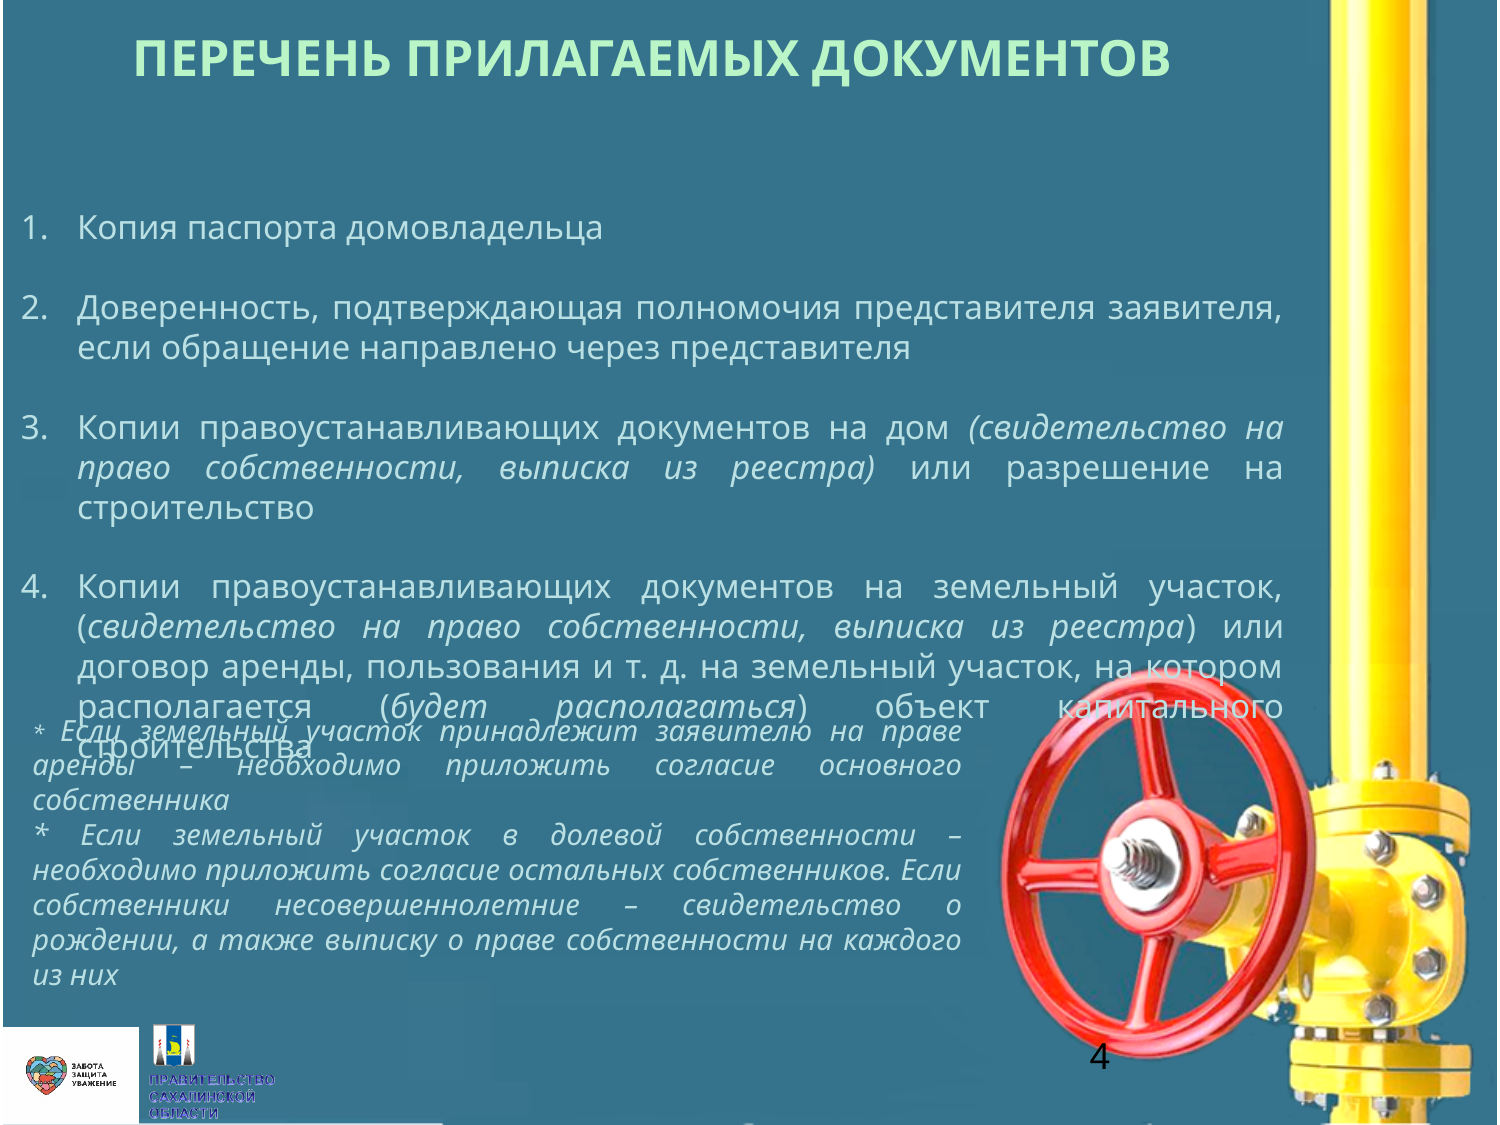

ПЕРЕЧЕНЬ ПРИЛАГАЕМЫХ ДОКУМЕНТОВ
Копия паспорта домовладельца
Доверенность, подтверждающая полномочия представителя заявителя, если обращение направлено через представителя
Копии правоустанавливающих документов на дом (свидетельство на право собственности, выписка из реестра) или разрешение на строительство
Копии правоустанавливающих документов на земельный участок, (свидетельство на право собственности, выписка из реестра) или договор аренды, пользования и т. д. на земельный участок, на котором располагается (будет располагаться) объект капитального строительства
* Если земельный участок принадлежит заявителю на праве аренды – необходимо приложить согласие основного собственника
* Если земельный участок в долевой собственности – необходимо приложить согласие остальных собственников. Если собственники несовершеннолетние – свидетельство о рождении, а также выписку о праве собственности на каждого из них